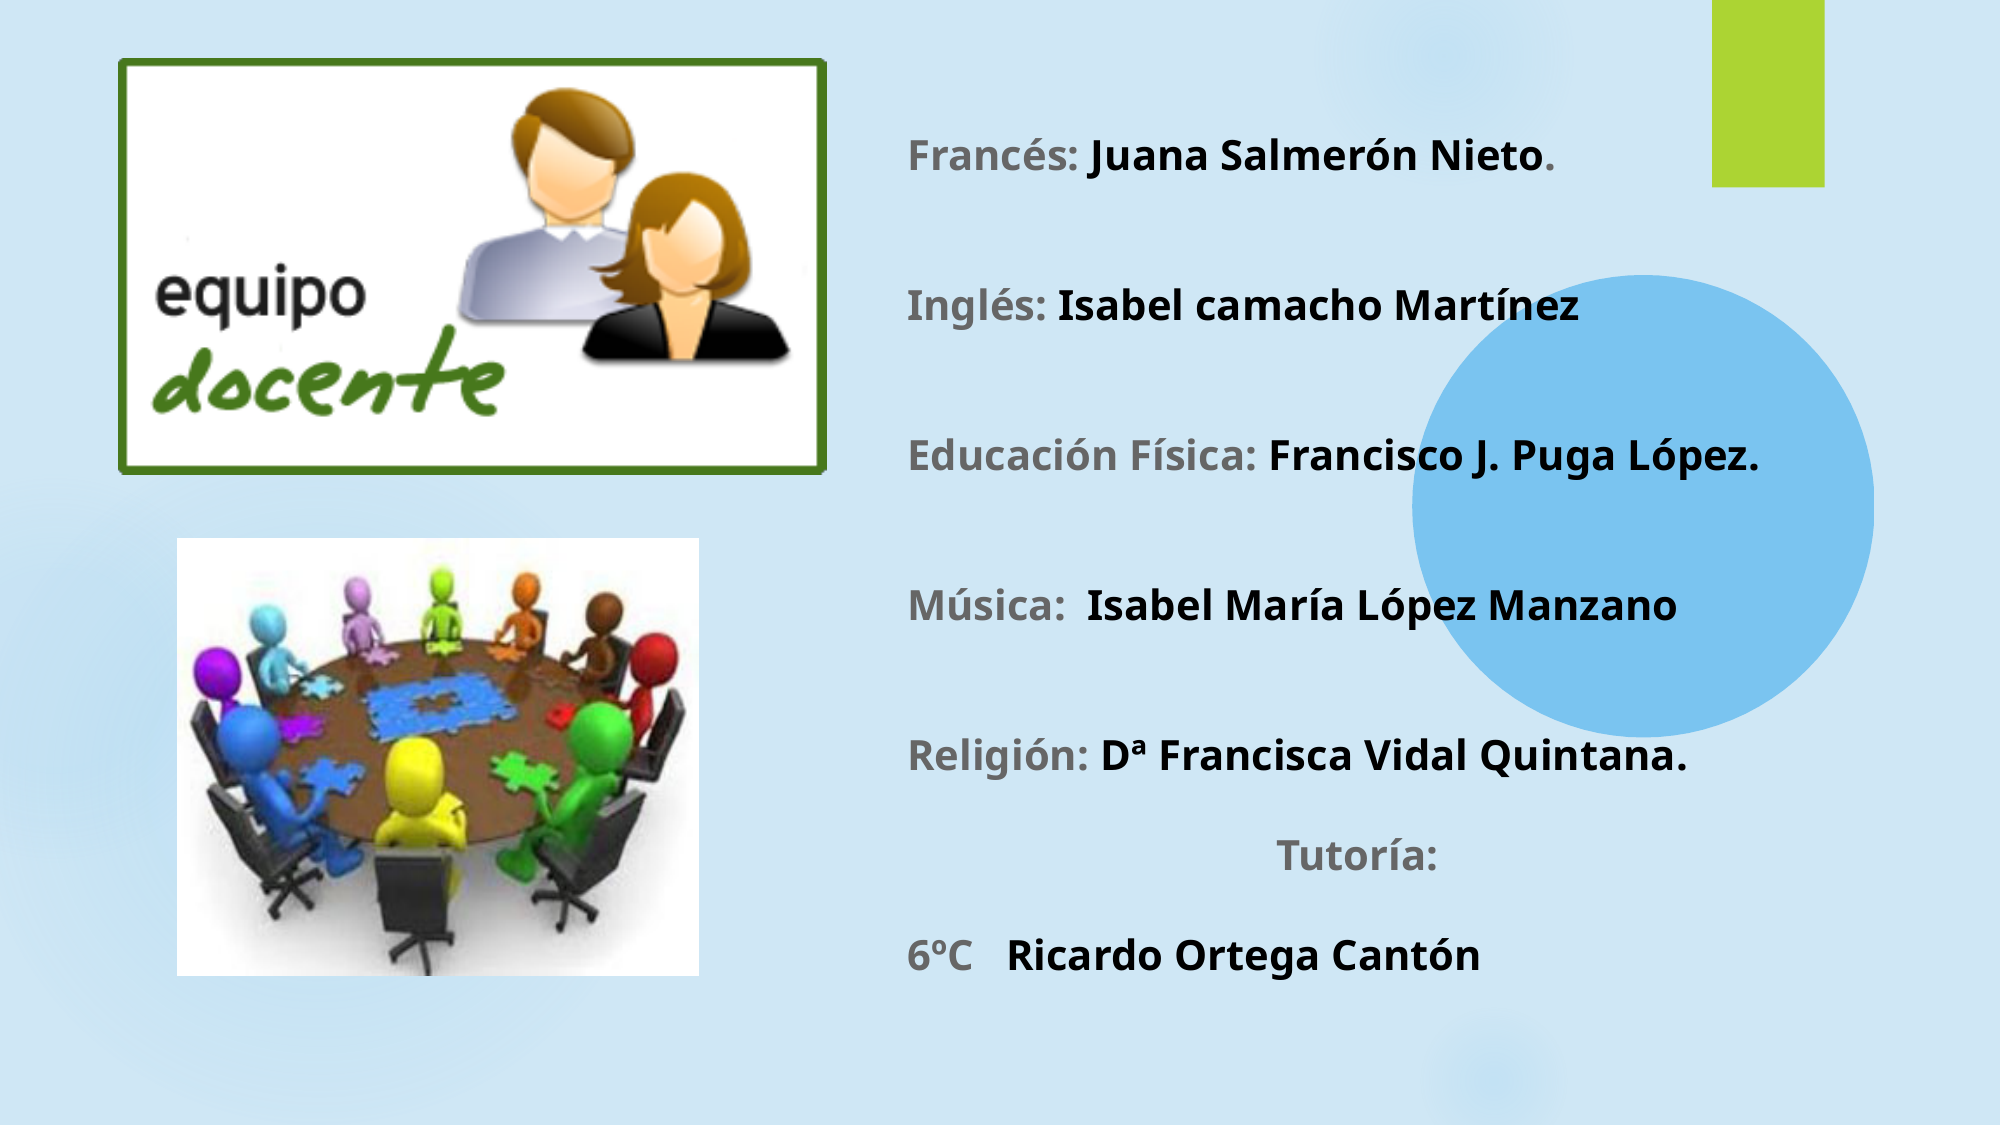

Francés: Juana Salmerón Nieto.
Inglés: Isabel camacho Martínez
Educación Física: Francisco J. Puga López.
Música: Isabel María López Manzano
Religión: Dª Francisca Vidal Quintana.
					Tutoría:
6ºC Ricardo Ortega Cantón
#